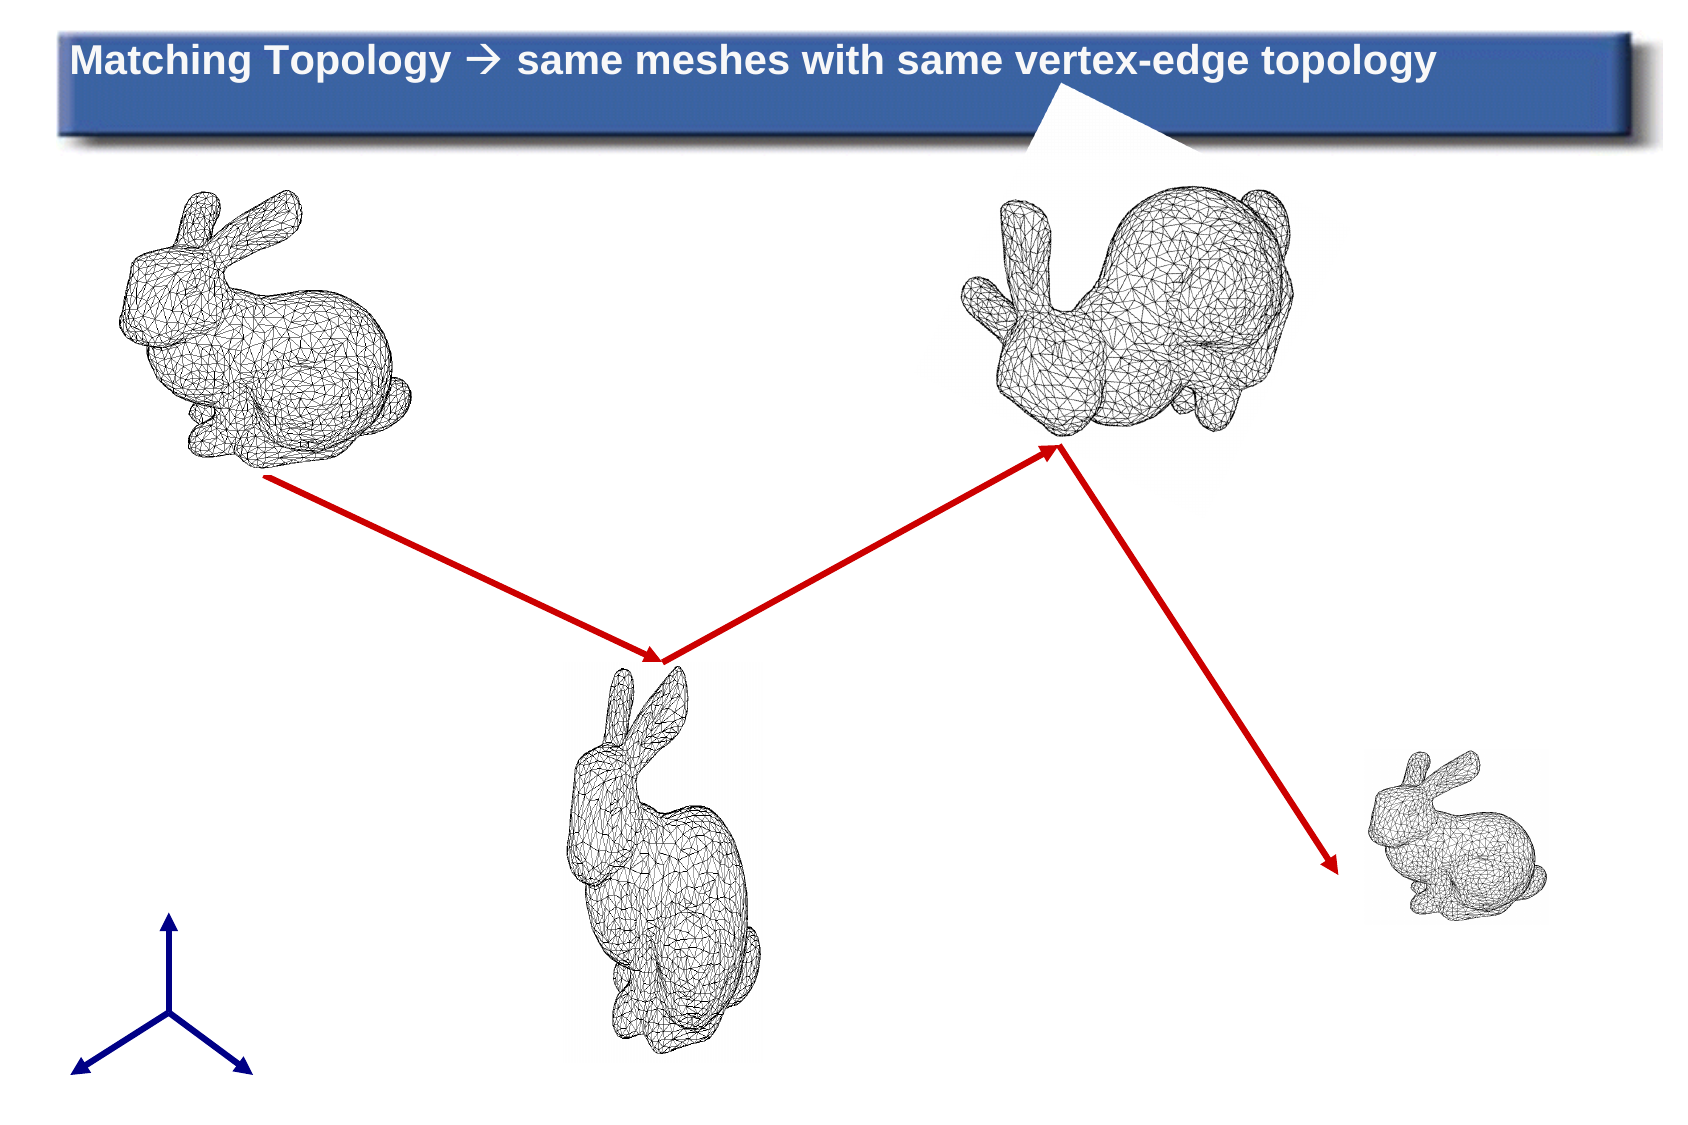

Matching Topology  same meshes with same vertex-edge topology